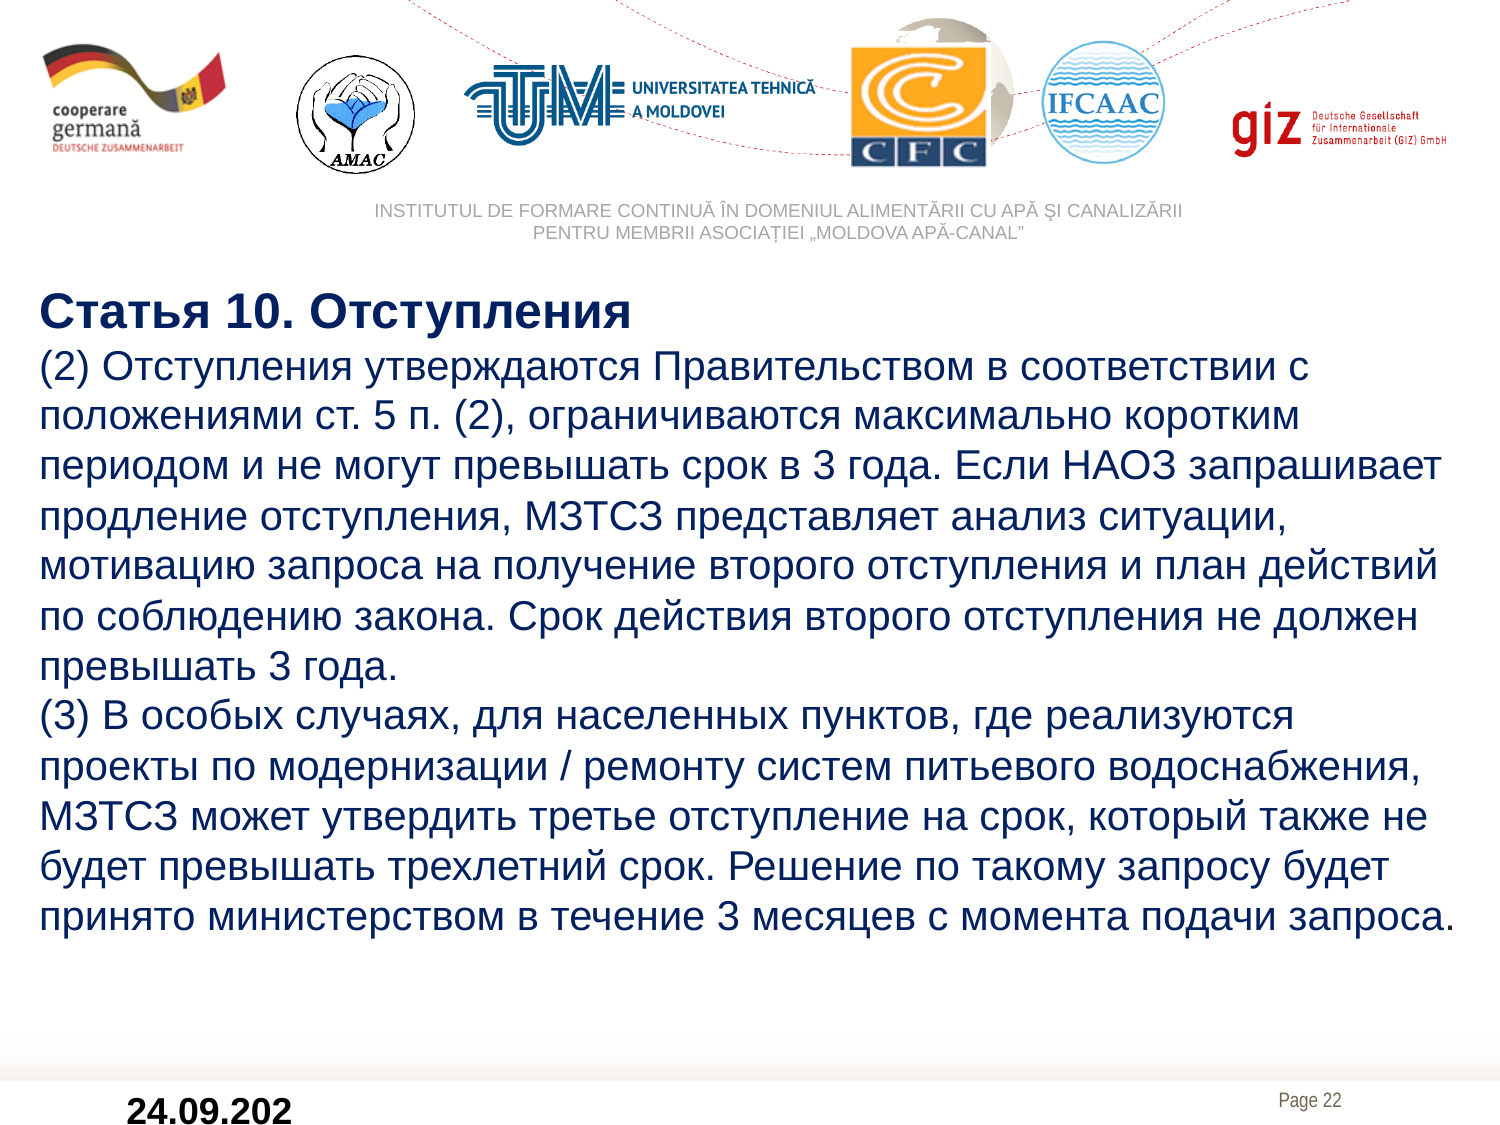

INSTITUTUL DE FORMARE CONTINUĂ ÎN DOMENIUL ALIMENTĂRII CU APĂ ŞI CANALIZĂRII
PENTRU MEMBRII ASOCIAȚIEI „MOLDOVA APĂ-CANAL”
# Статья 10. Отступления (2) Отступления утверждаются Правительством в соответствии с положениями ст. 5 п. (2), ограничиваются максимально коротким периодом и не могут превышать срок в 3 года. Если НАОЗ запрашивает продление отступления, МЗТСЗ представляет анализ ситуации, мотивацию запроса на получение второго отступления и план действий по соблюдению закона. Срок действия второго отступления не должен превышать 3 года. (3) В особых случаях, для населенных пунктов, где реализуются проекты по модернизации / ремонту систем питьевого водоснабжения, МЗТСЗ может утвердить третье отступление на срок, который также не будет превышать трехлетний срок. Решение по такому запросу будет принято министерством в течение 3 месяцев с момента подачи запроса.